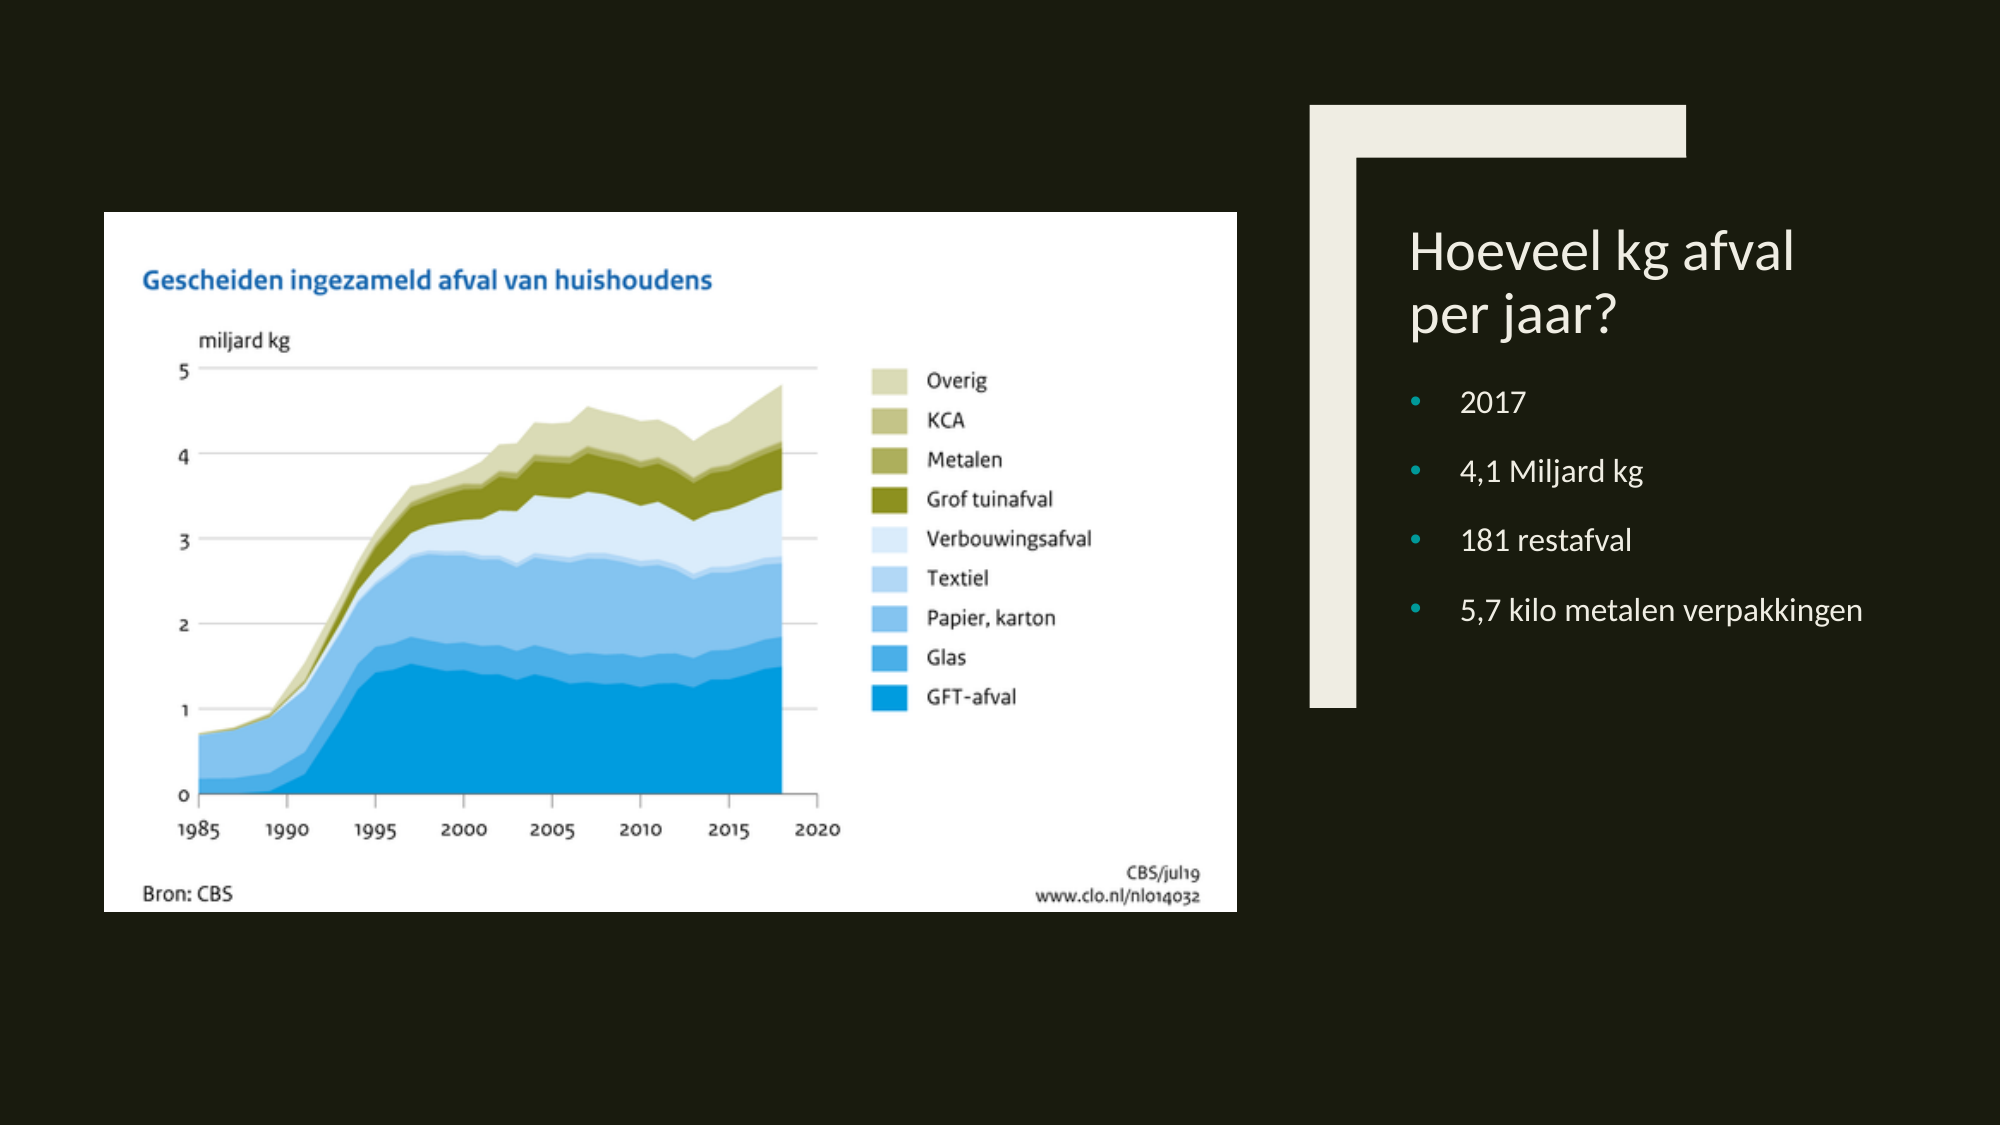

# Hoeveel kg afval per jaar?
2017
4,1 Miljard kg
181 restafval
5,7 kilo metalen verpakkingen